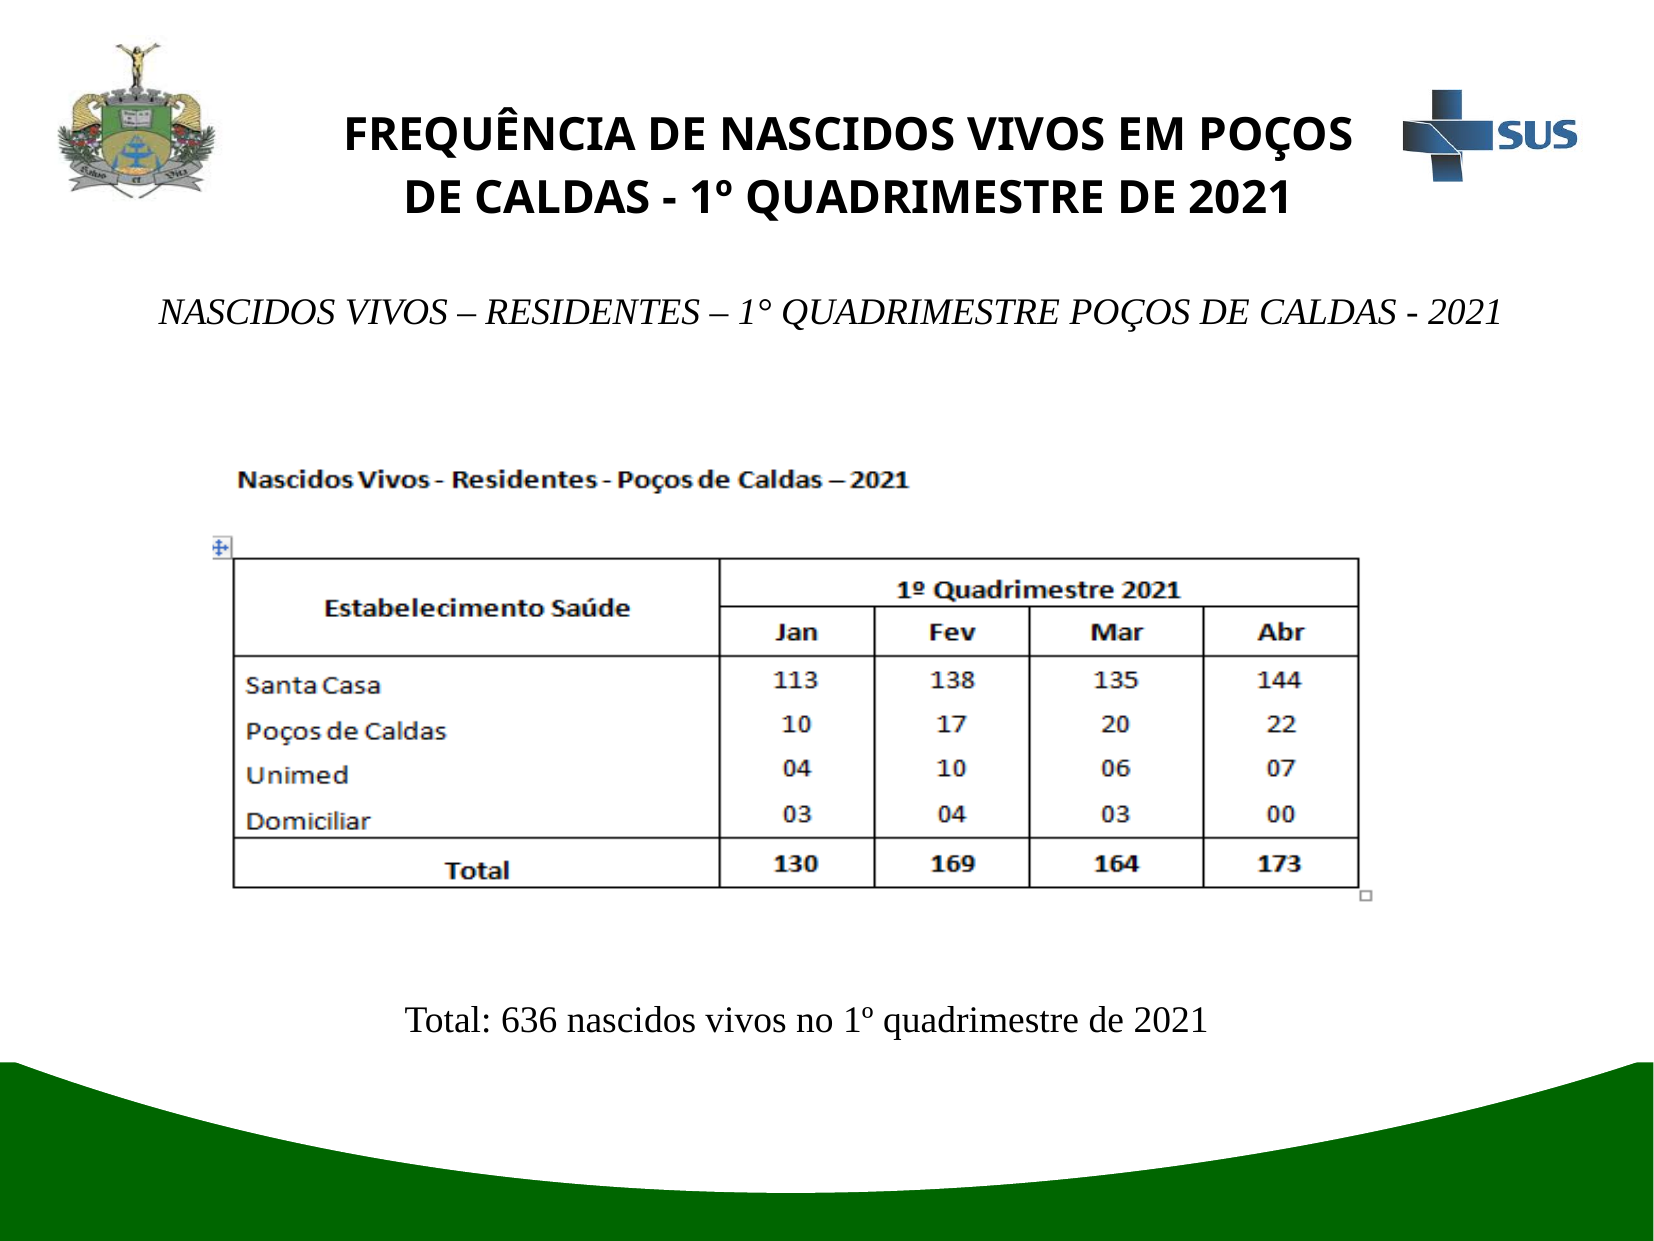

FREQUÊNCIA DE NASCIDOS VIVOS EM POÇOS DE CALDAS - 1º QUADRIMESTRE DE 2021
NASCIDOS VIVOS – RESIDENTES – 1° QUADRIMESTRE POÇOS DE CALDAS - 2021
Total: 636 nascidos vivos no 1º quadrimestre de 2021